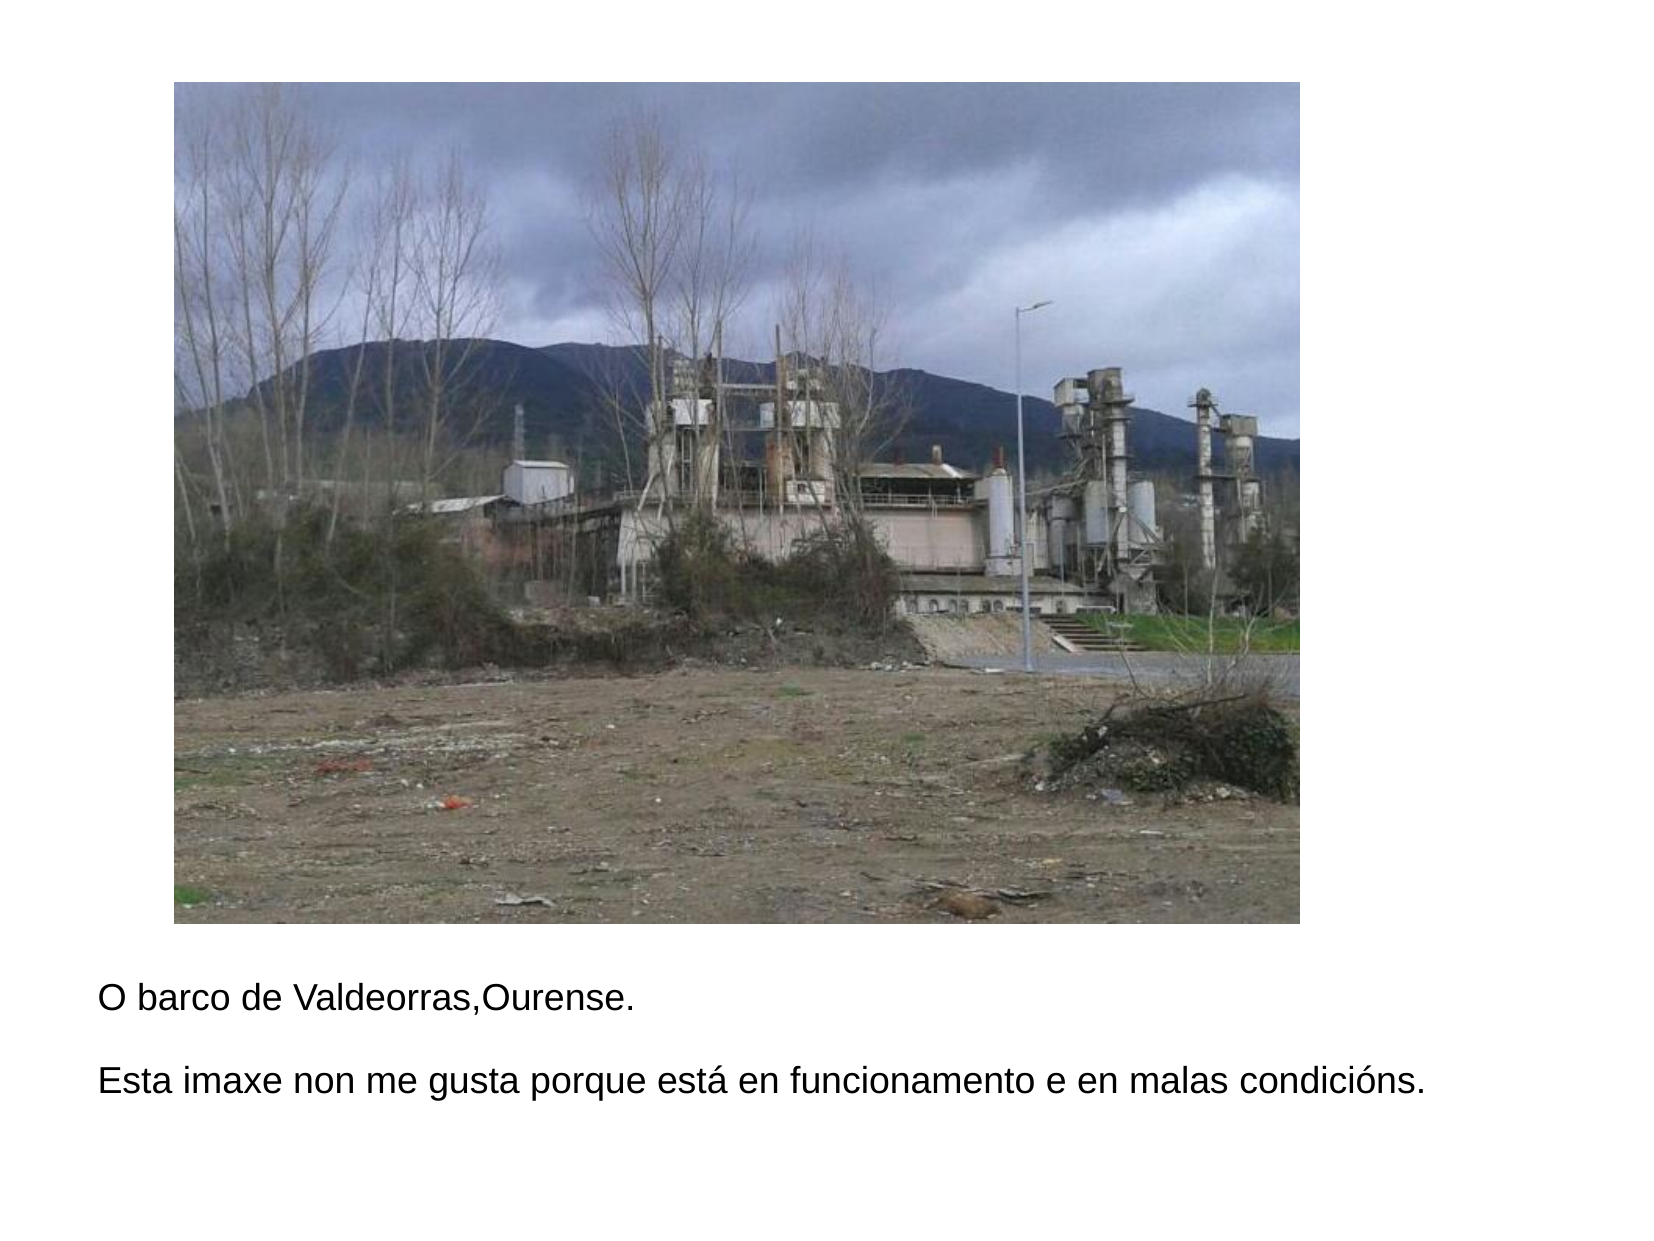

O barco de Valdeorras,Ourense.
Esta imaxe non me gusta porque está en funcionamento e en malas condicións.